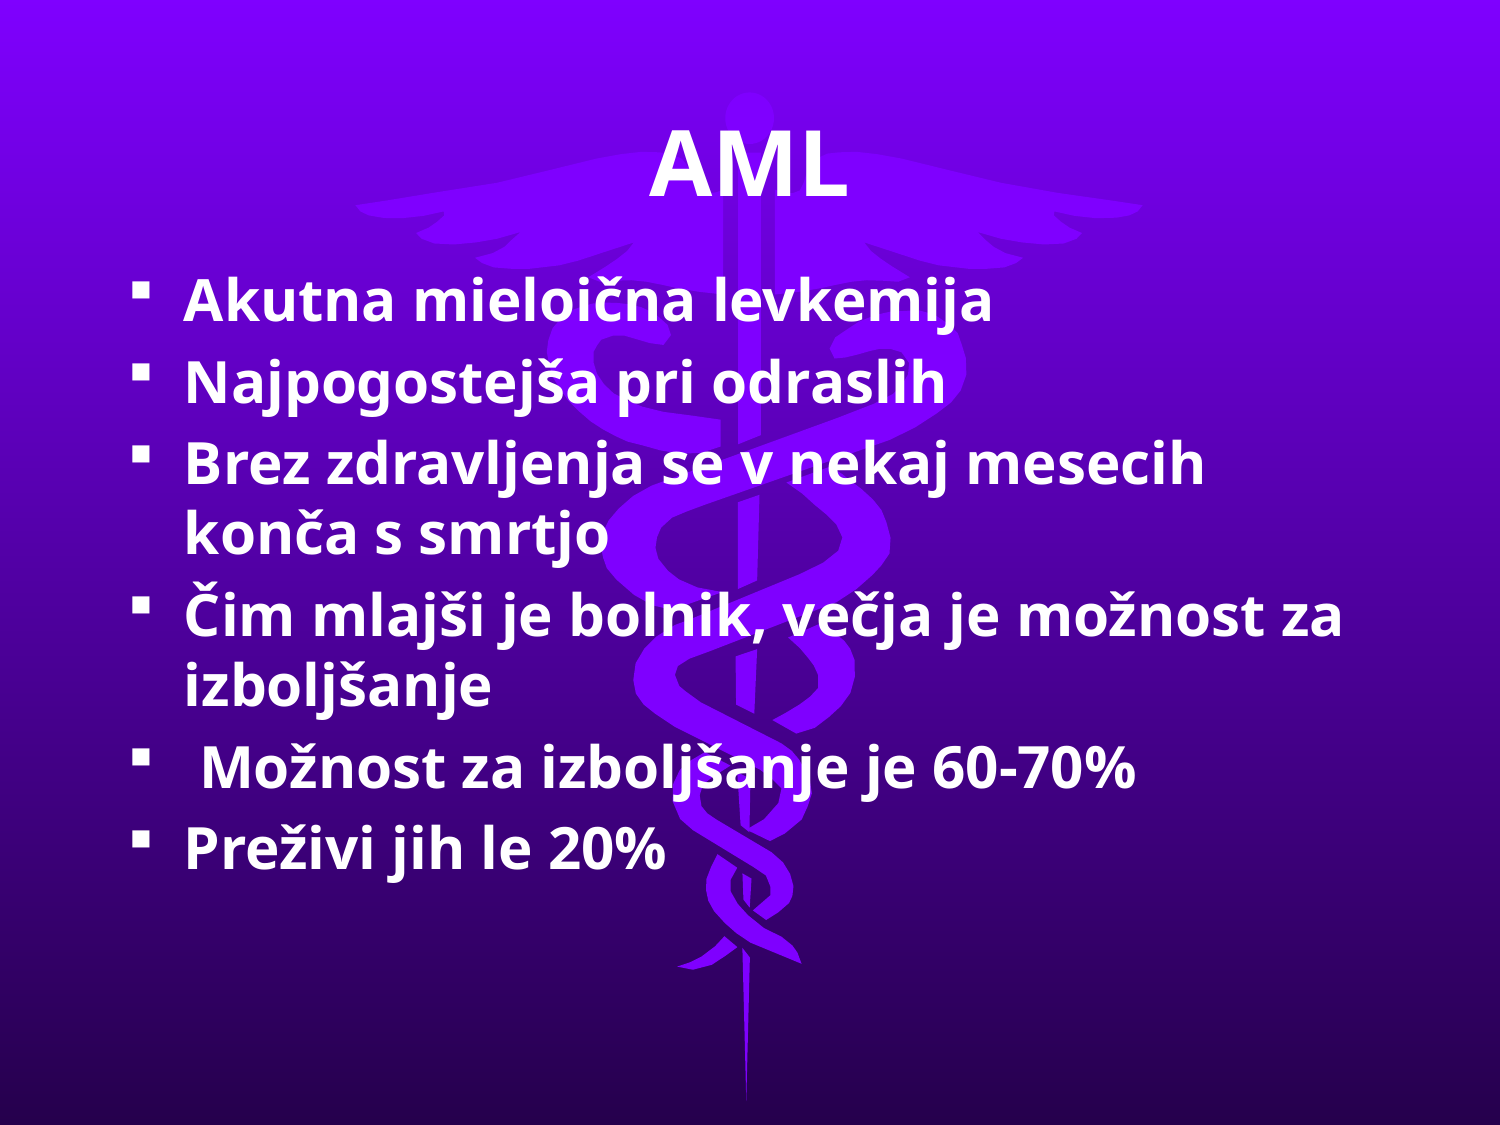

# AML
Akutna mieloična levkemija
Najpogostejša pri odraslih
Brez zdravljenja se v nekaj mesecih konča s smrtjo
Čim mlajši je bolnik, večja je možnost za izboljšanje
 Možnost za izboljšanje je 60-70%
Preživi jih le 20%